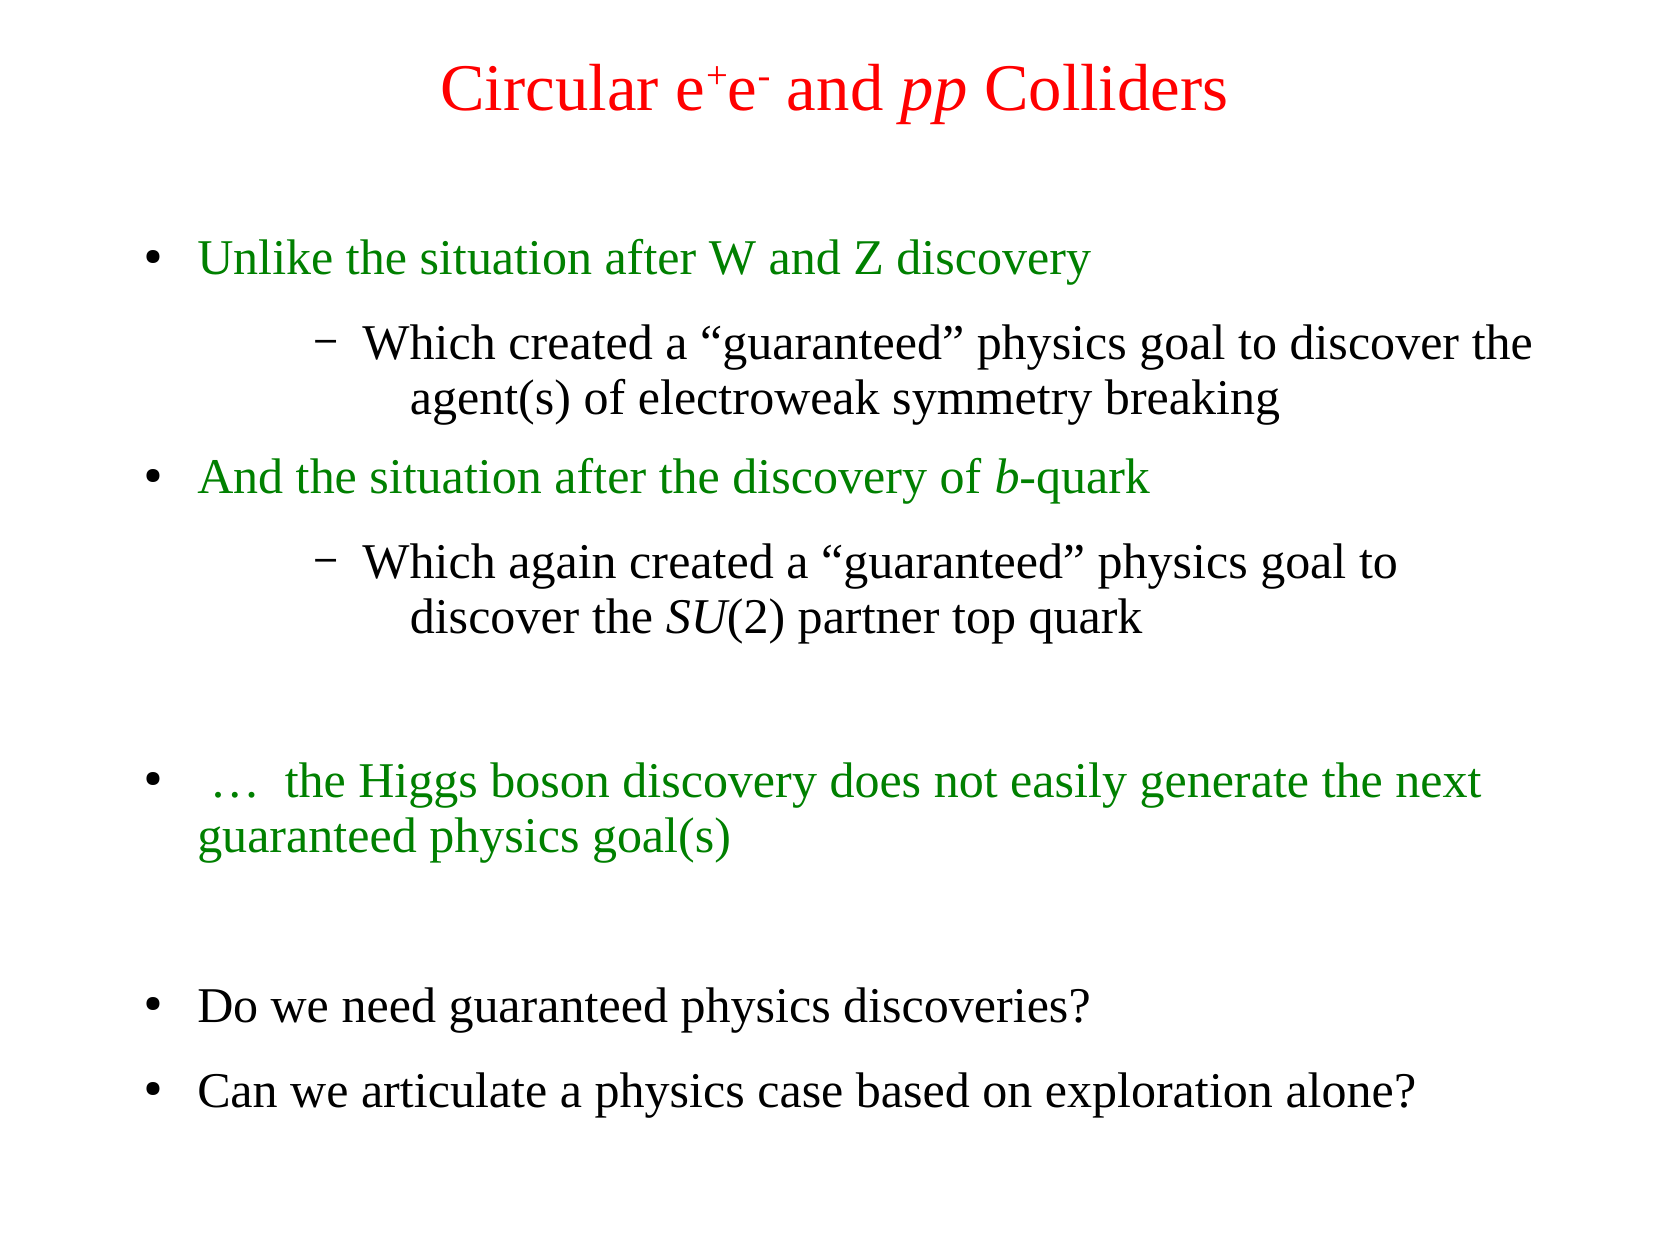

# Circular e+e- and pp Colliders
Unlike the situation after W and Z discovery
Which created a “guaranteed” physics goal to discover the agent(s) of electroweak symmetry breaking
And the situation after the discovery of b-quark
Which again created a “guaranteed” physics goal to discover the SU(2) partner top quark
 … the Higgs boson discovery does not easily generate the next guaranteed physics goal(s)
Do we need guaranteed physics discoveries?
Can we articulate a physics case based on exploration alone?